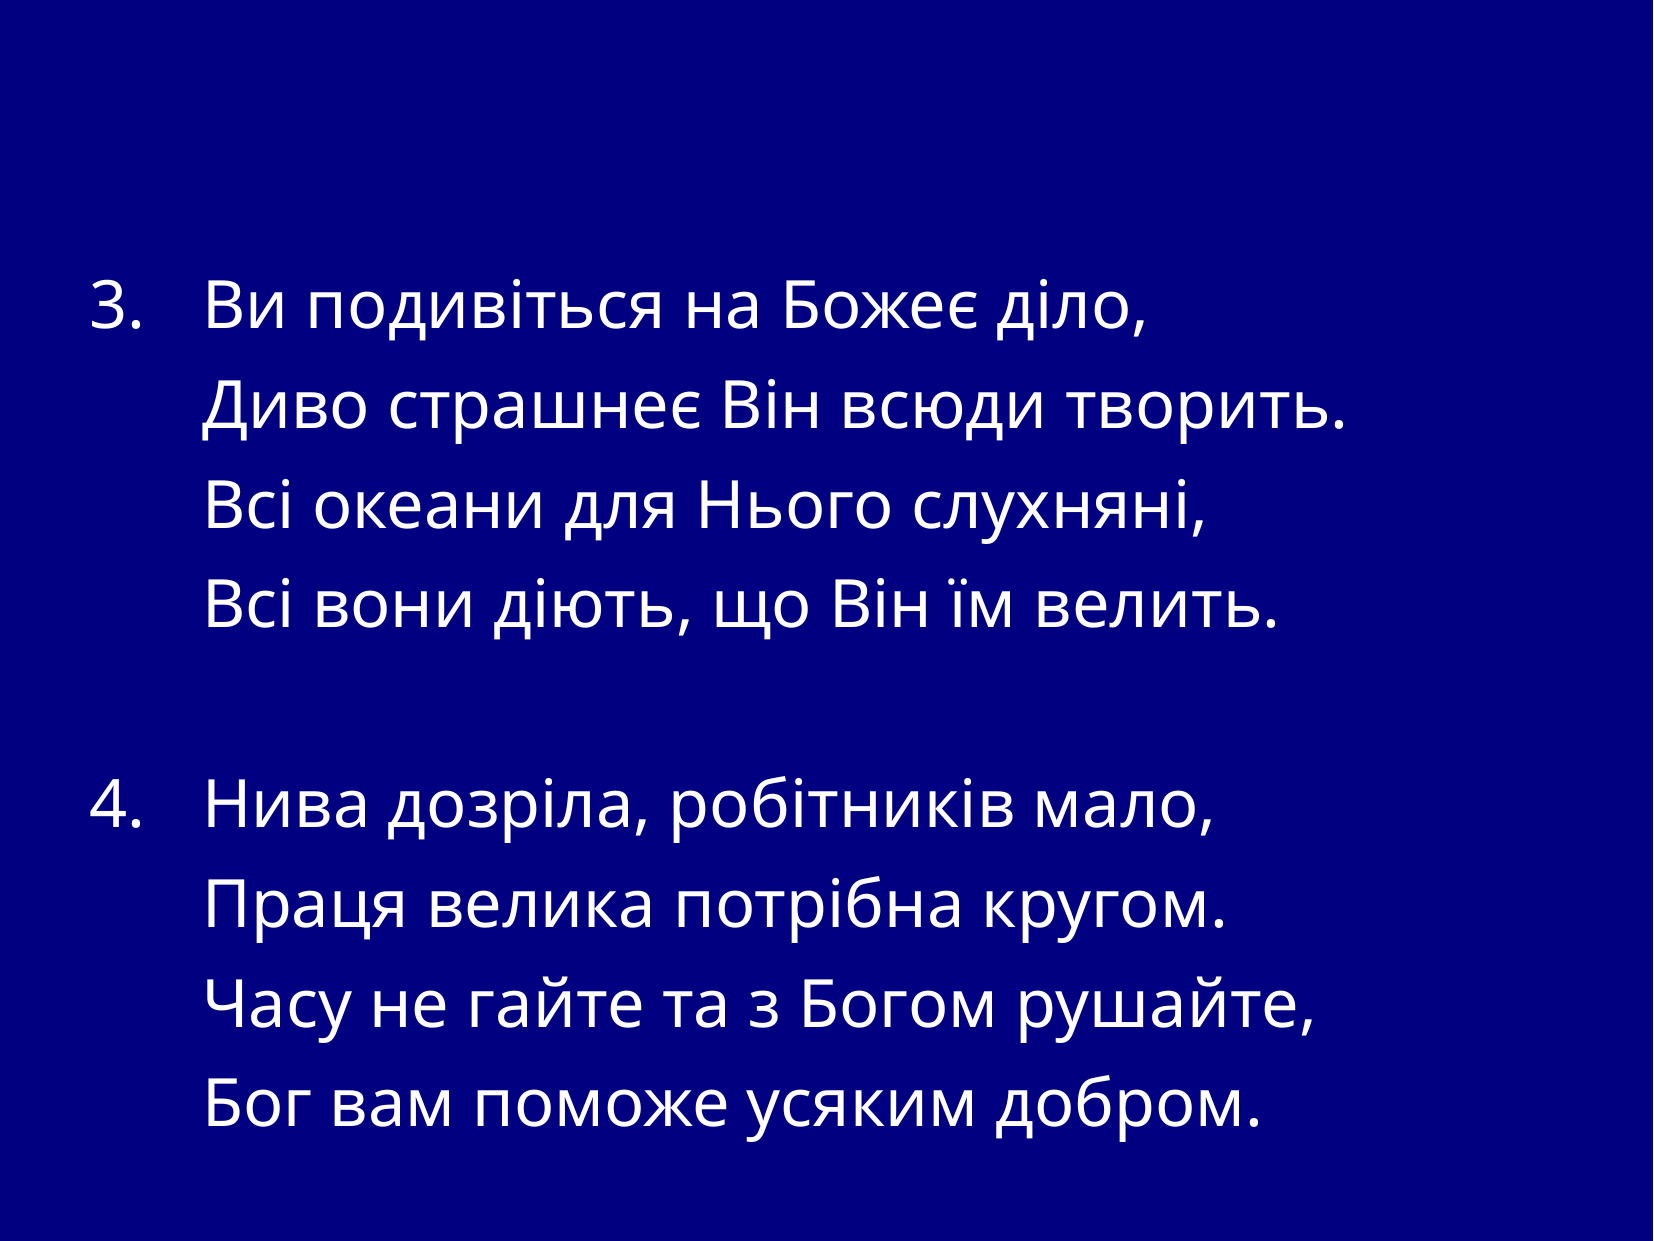

3.	Ви подивіться на Божеє діло,
	Диво страшнеє Він всюди творить.
	Всі океани для Нього слухняні,
	Всі вони діють, що Він їм велить.
4.	Нива дозріла, робітників мало,
	Праця велика потрібна кругом.
	Часу не гайте та з Богом рушайте,
	Бог вам поможе усяким добром.